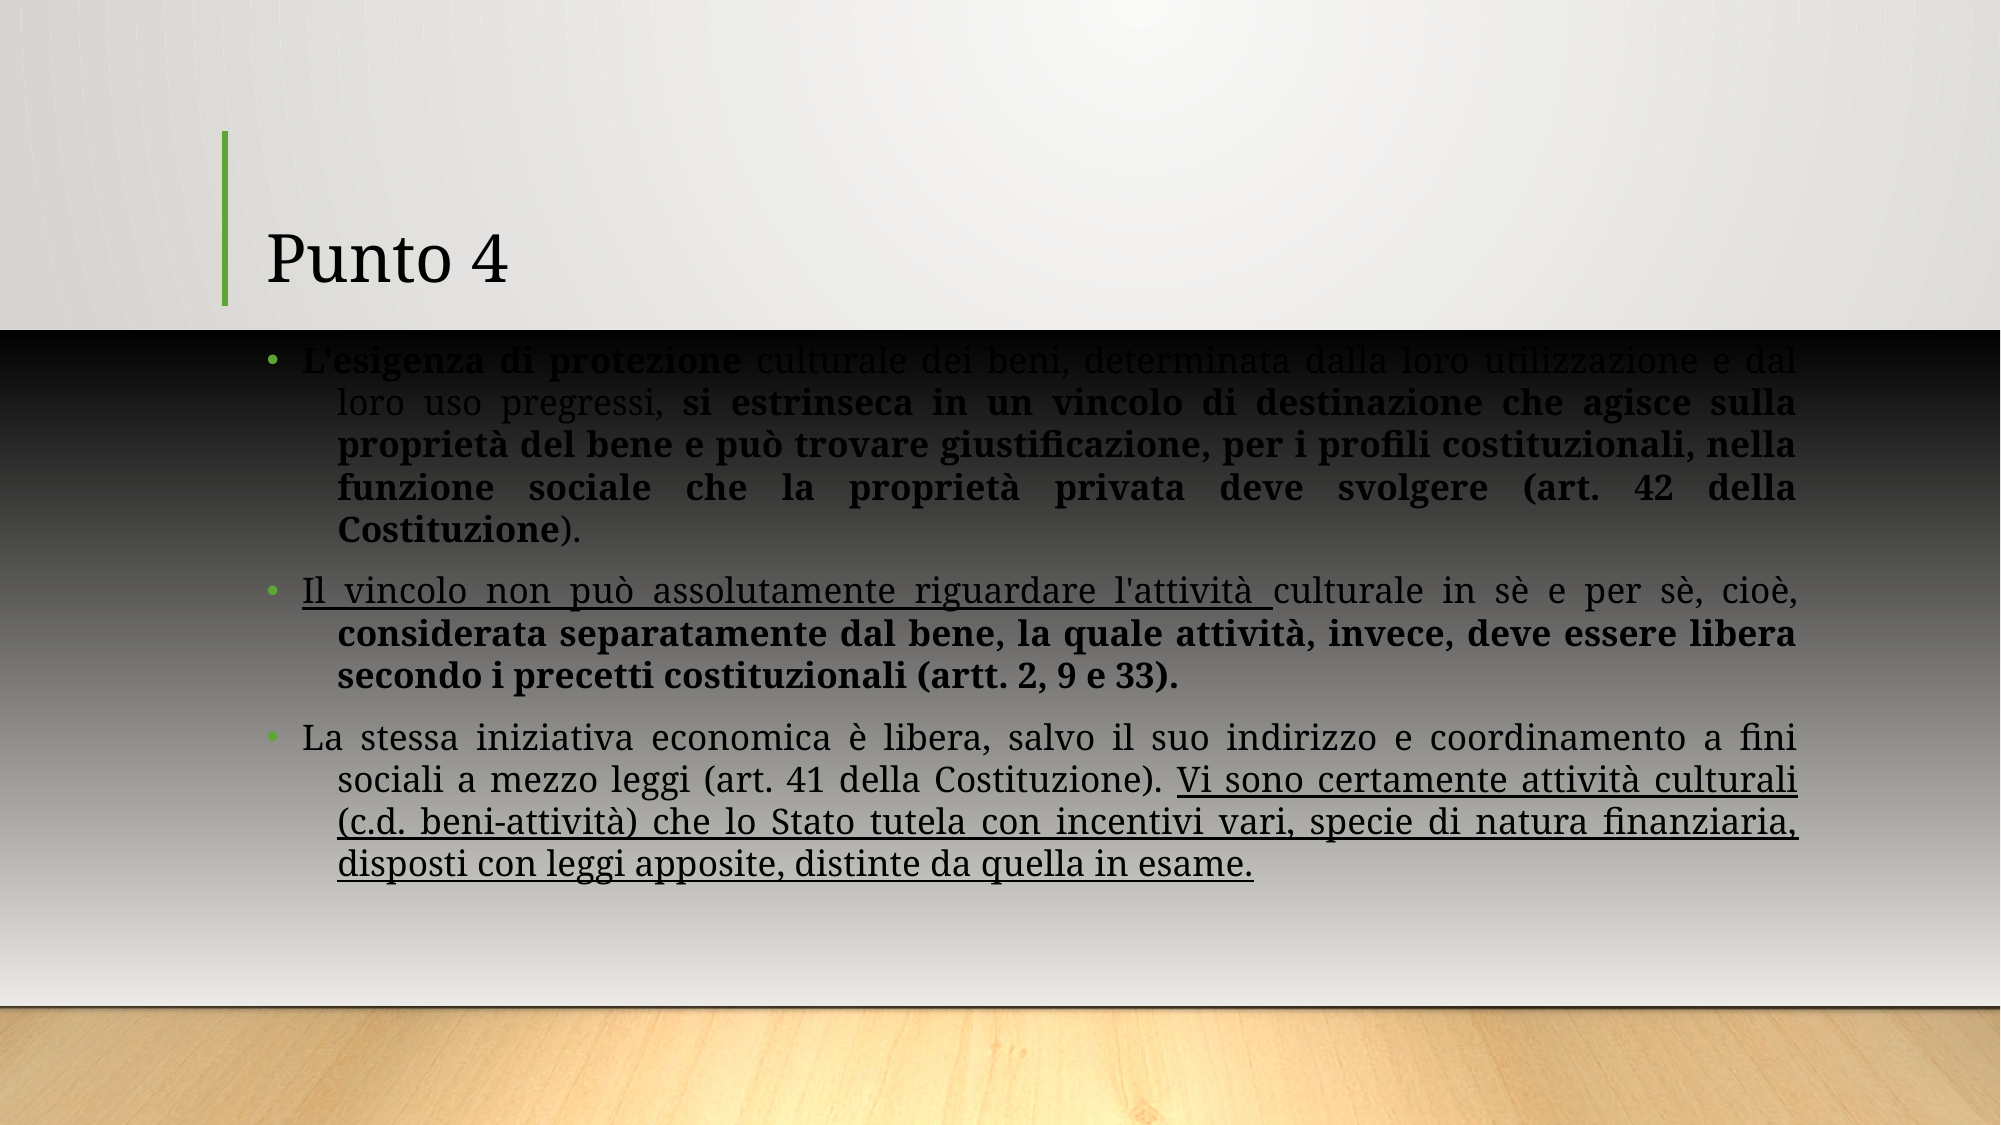

# Punto 4
L'esigenza di protezione culturale dei beni, determinata dalla loro utilizzazione e dal loro uso pregressi, si estrinseca in un vincolo di destinazione che agisce sulla proprietà del bene e può trovare giustificazione, per i profili costituzionali, nella funzione sociale che la proprietà privata deve svolgere (art. 42 della Costituzione).
Il vincolo non può assolutamente riguardare l'attività culturale in sè e per sè, cioè, considerata separatamente dal bene, la quale attività, invece, deve essere libera secondo i precetti costituzionali (artt. 2, 9 e 33).
La stessa iniziativa economica è libera, salvo il suo indirizzo e coordinamento a fini sociali a mezzo leggi (art. 41 della Costituzione). Vi sono certamente attività culturali (c.d. beni-attività) che lo Stato tutela con incentivi vari, specie di natura finanziaria, disposti con leggi apposite, distinte da quella in esame.